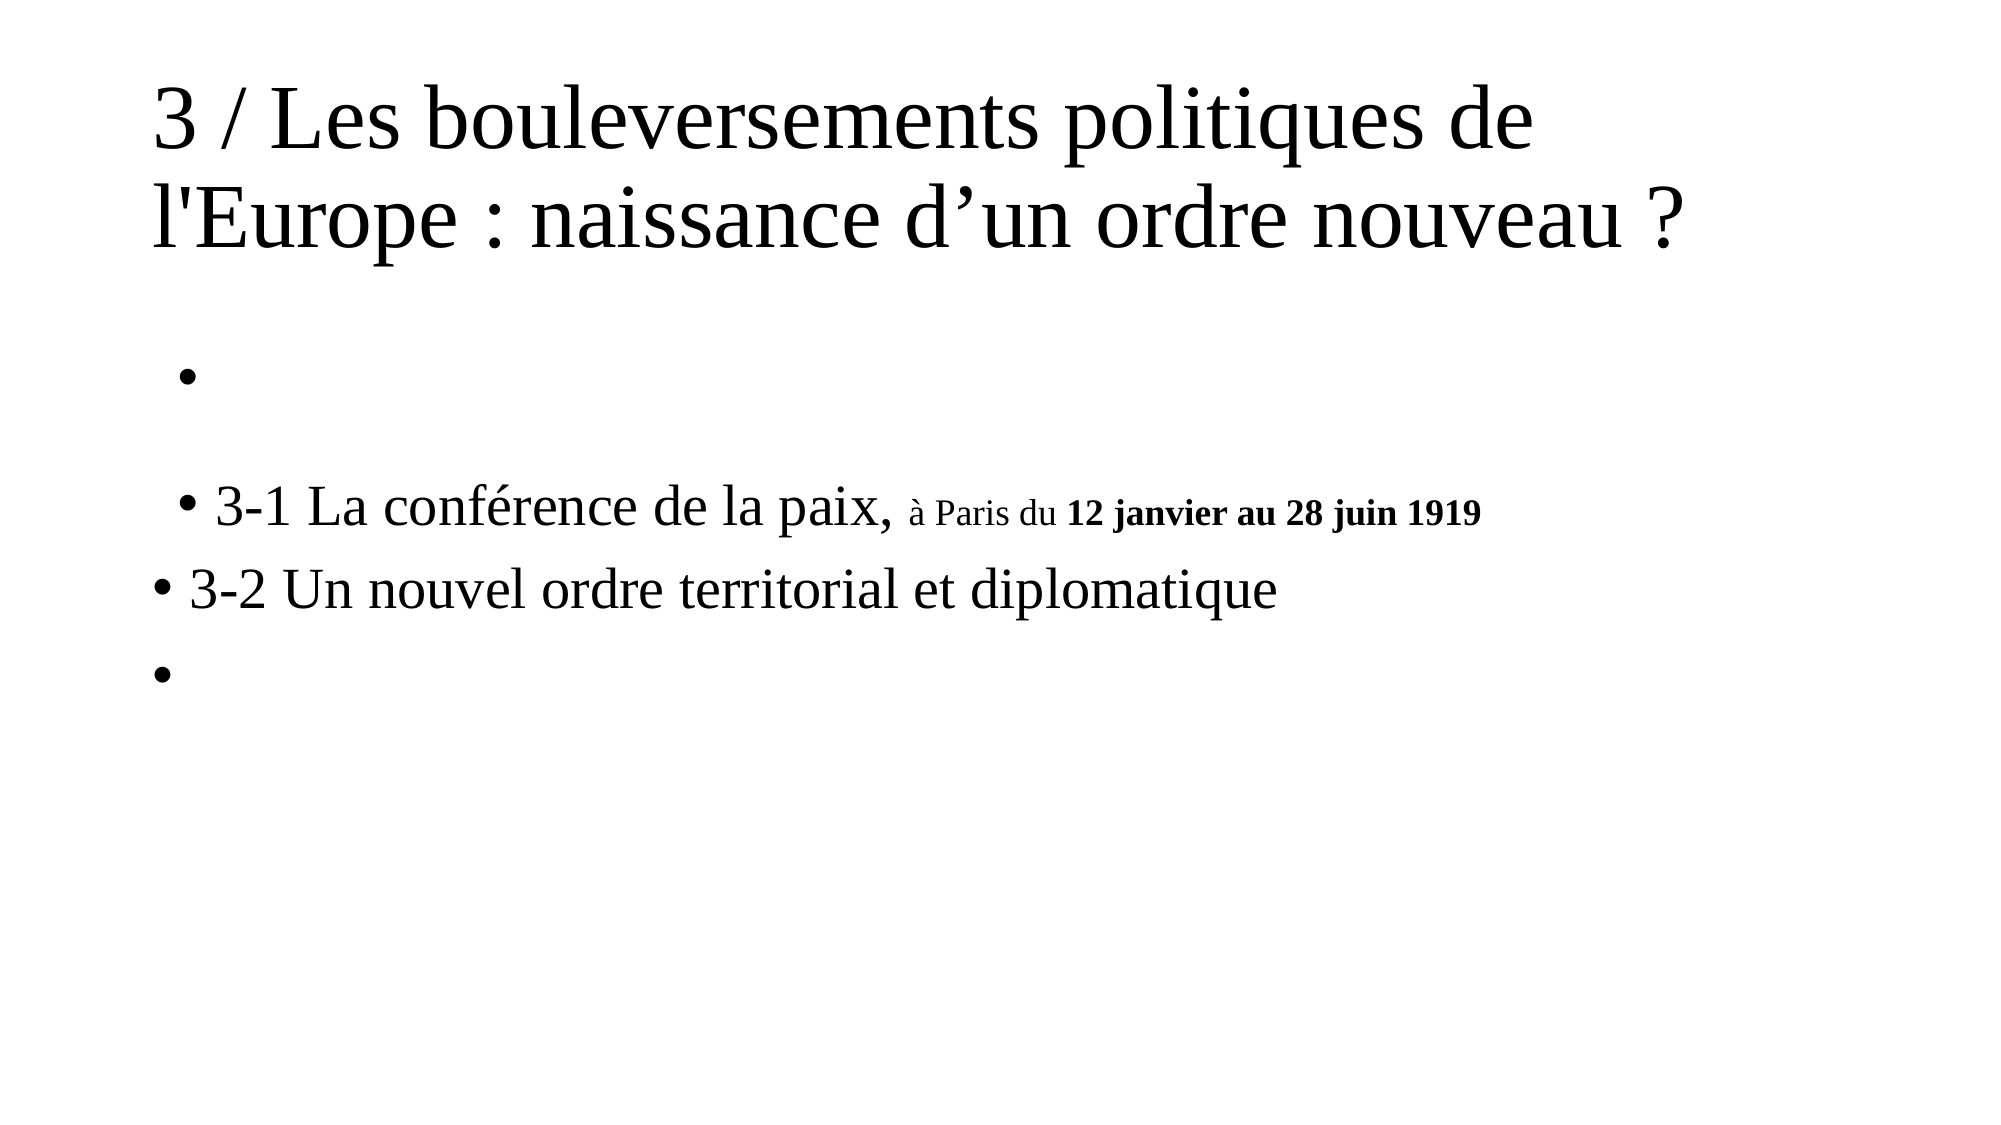

# 3 / Les bouleversements politiques de l'Europe : naissance d’un ordre nouveau ?
3-1 La conférence de la paix, à Paris du 12 janvier au 28 juin 1919
3-2 Un nouvel ordre territorial et diplomatique